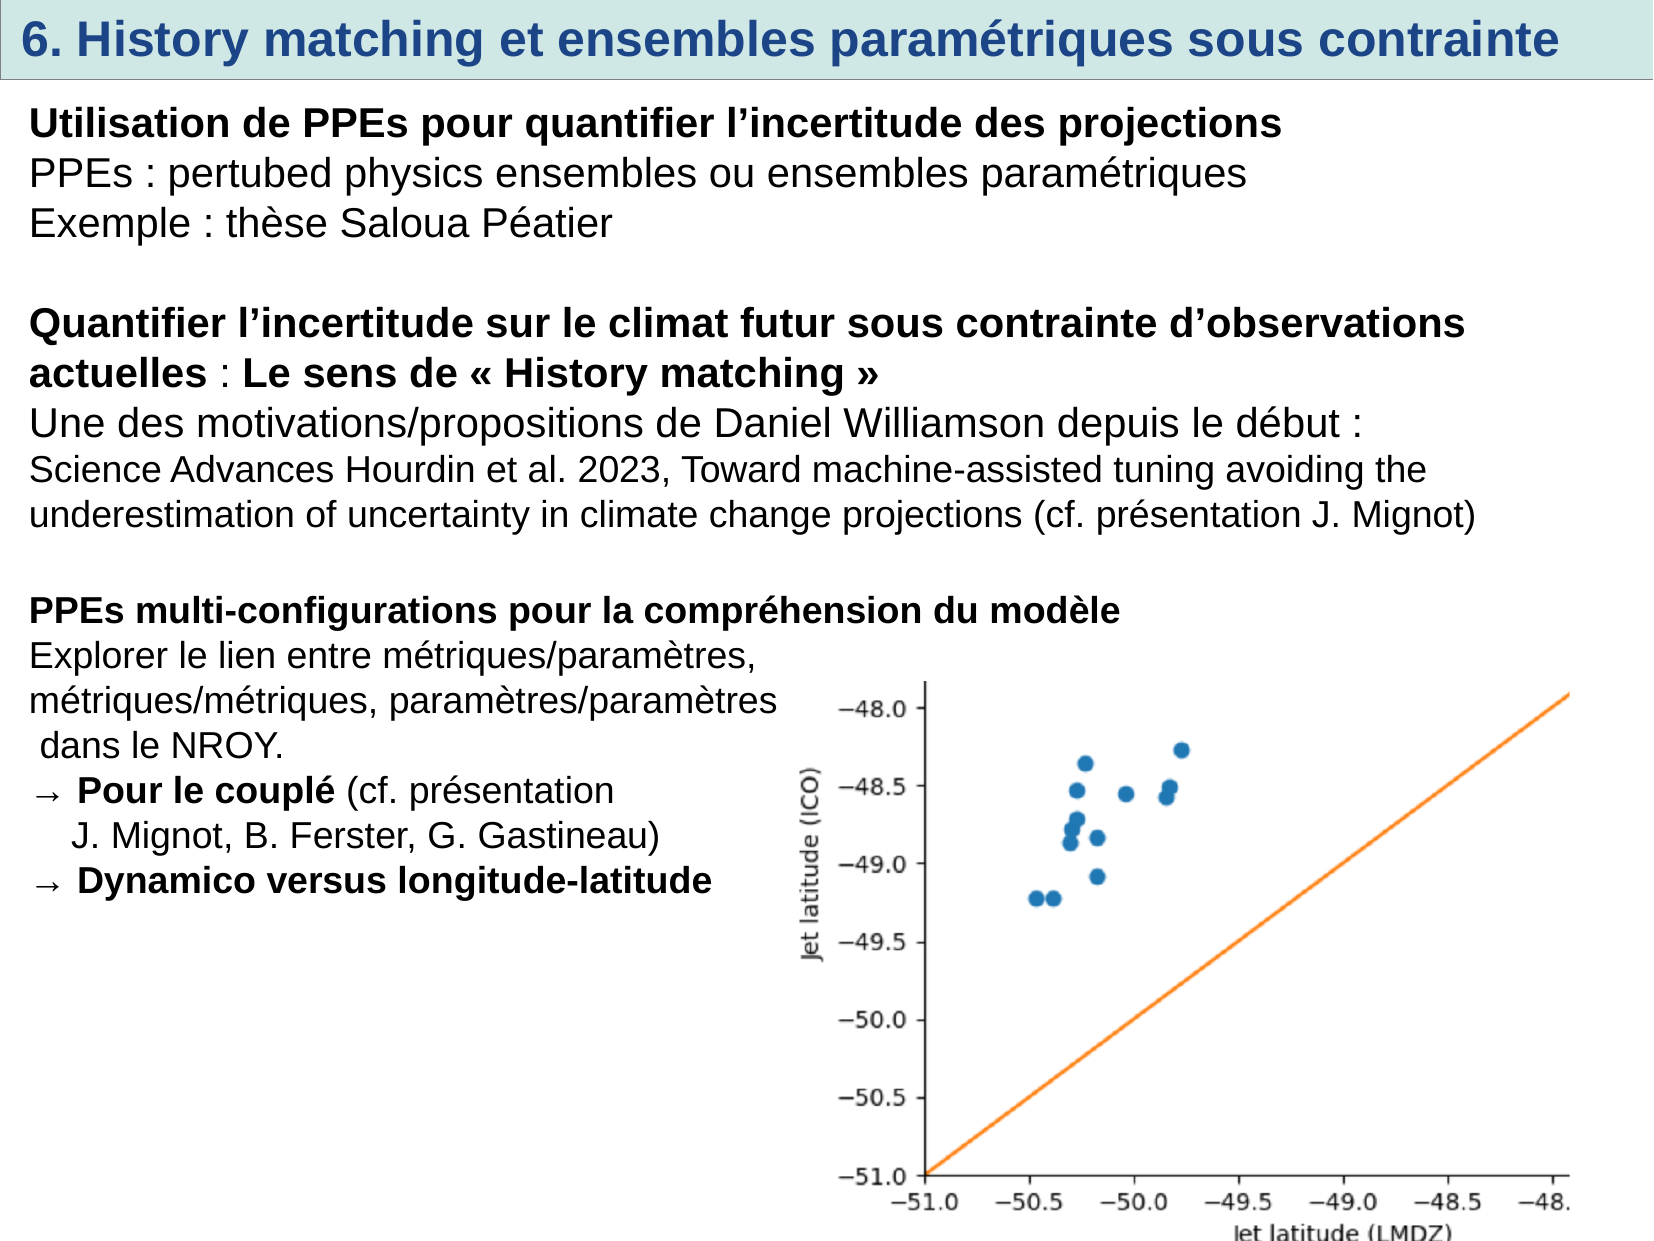

6. History matching et ensembles paramétriques sous contrainte
Utilisation de PPEs pour quantifier l’incertitude des projections
PPEs : pertubed physics ensembles ou ensembles paramétriques
Exemple : thèse Saloua Péatier
Quantifier l’incertitude sur le climat futur sous contrainte d’observations actuelles : Le sens de « History matching »
Une des motivations/propositions de Daniel Williamson depuis le début :
Science Advances Hourdin et al. 2023, Toward machine-assisted tuning avoiding the underestimation of uncertainty in climate change projections (cf. présentation J. Mignot)
PPEs multi-configurations pour la compréhension du modèle
Explorer le lien entre métriques/paramètres,
métriques/métriques, paramètres/paramètres
 dans le NROY.
→ Pour le couplé (cf. présentation
 J. Mignot, B. Ferster, G. Gastineau)
→ Dynamico versus longitude-latitude